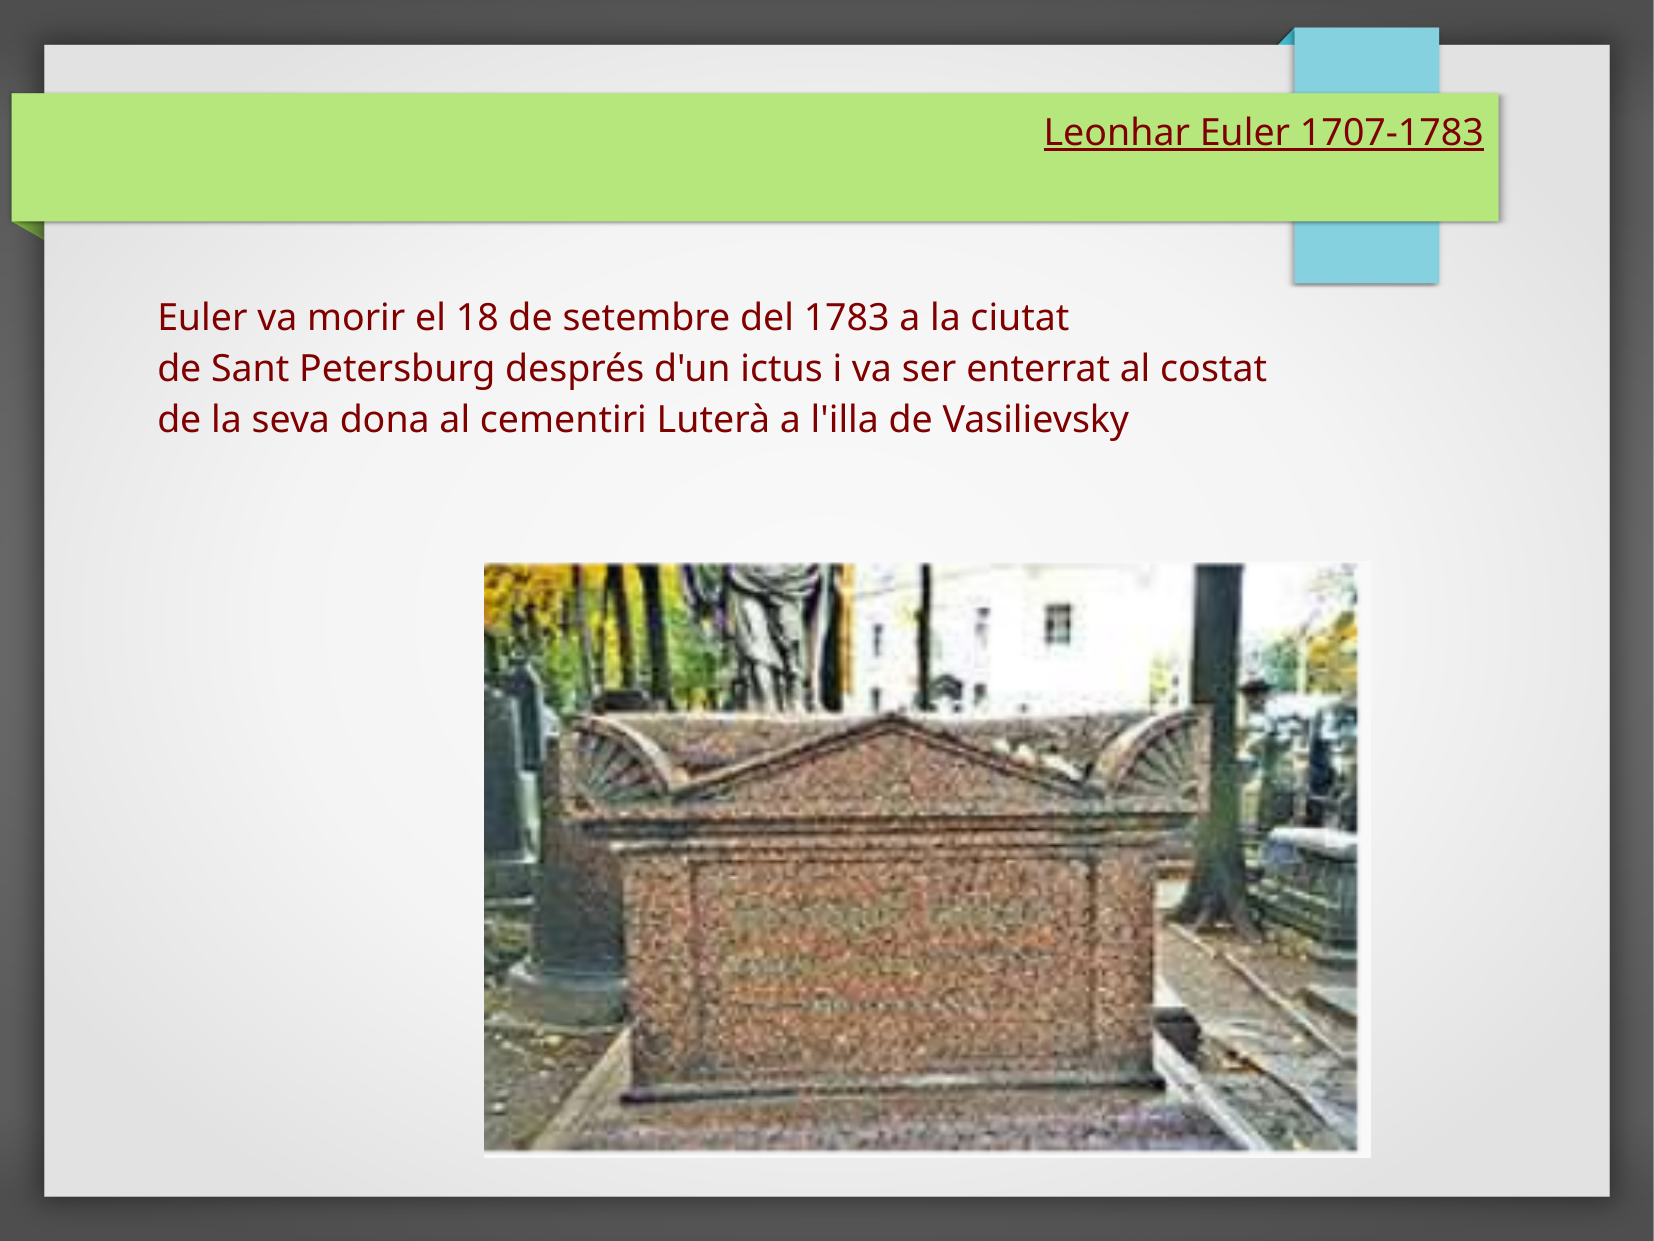

Leonhar Euler 1707-1783
Euler va morir el 18 de setembre del 1783 a la ciutat
de Sant Petersburg després d'un ictus i va ser enterrat al costat
de la seva dona al cementiri Luterà a l'illa de Vasilievsky